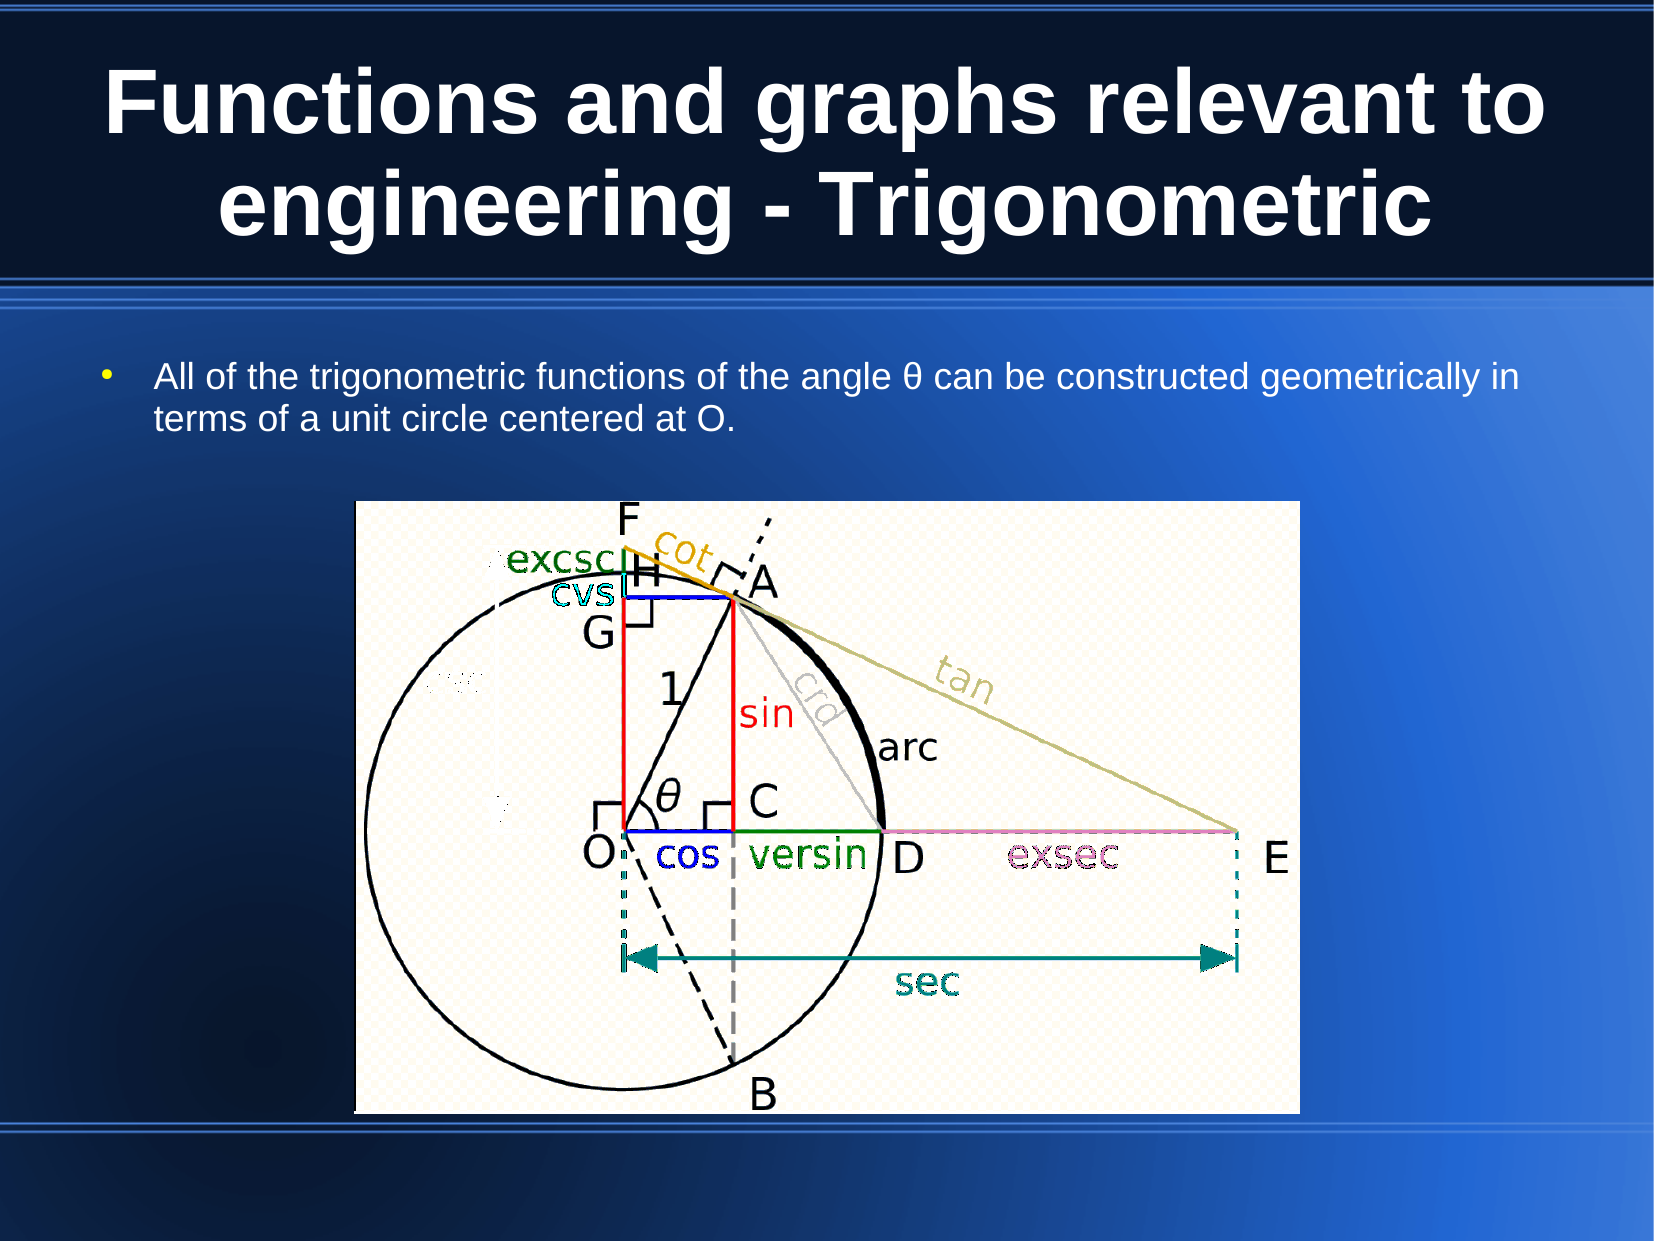

# Functions and graphs relevant to engineering - Trigonometric
All of the trigonometric functions of the angle θ can be constructed geometrically in terms of a unit circle centered at O.